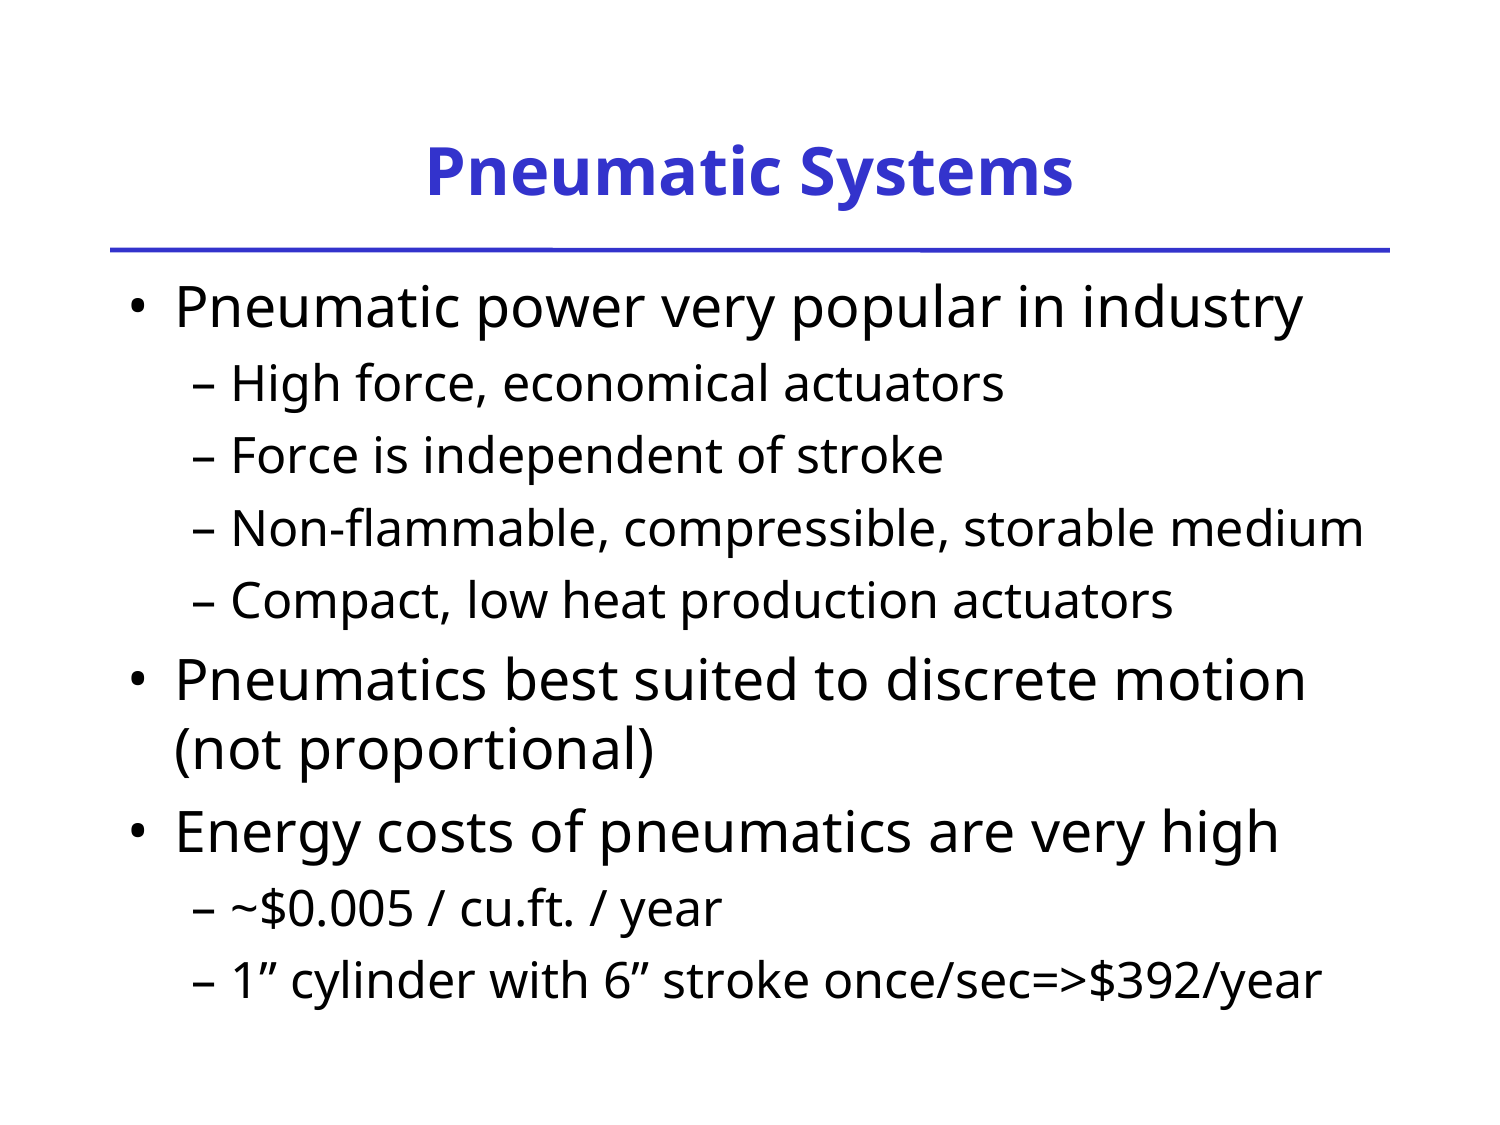

# Pneumatic Systems
Pneumatic power very popular in industry
High force, economical actuators
Force is independent of stroke
Non-flammable, compressible, storable medium
Compact, low heat production actuators
Pneumatics best suited to discrete motion (not proportional)
Energy costs of pneumatics are very high
~$0.005 / cu.ft. / year
1” cylinder with 6” stroke once/sec=>$392/year